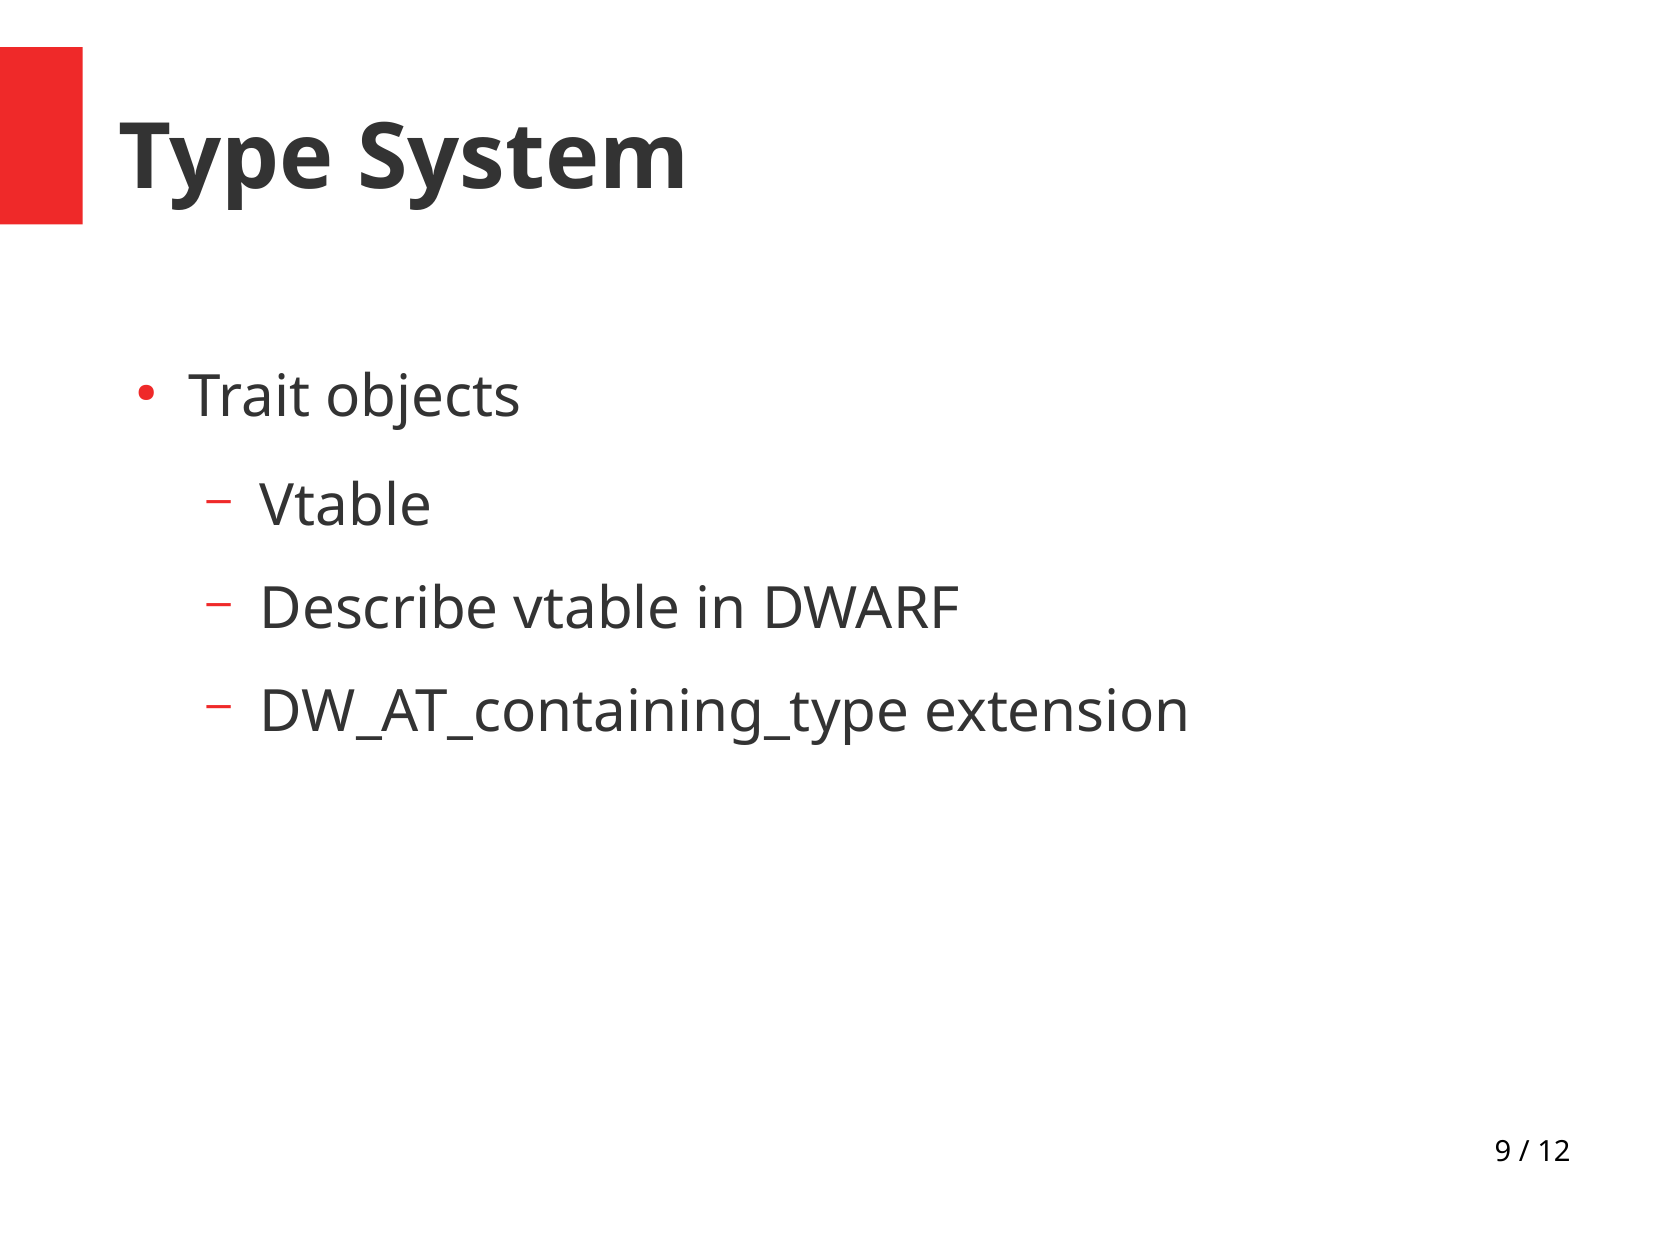

# Type System
Trait objects
Vtable
Describe vtable in DWARF
DW_AT_containing_type extension
9